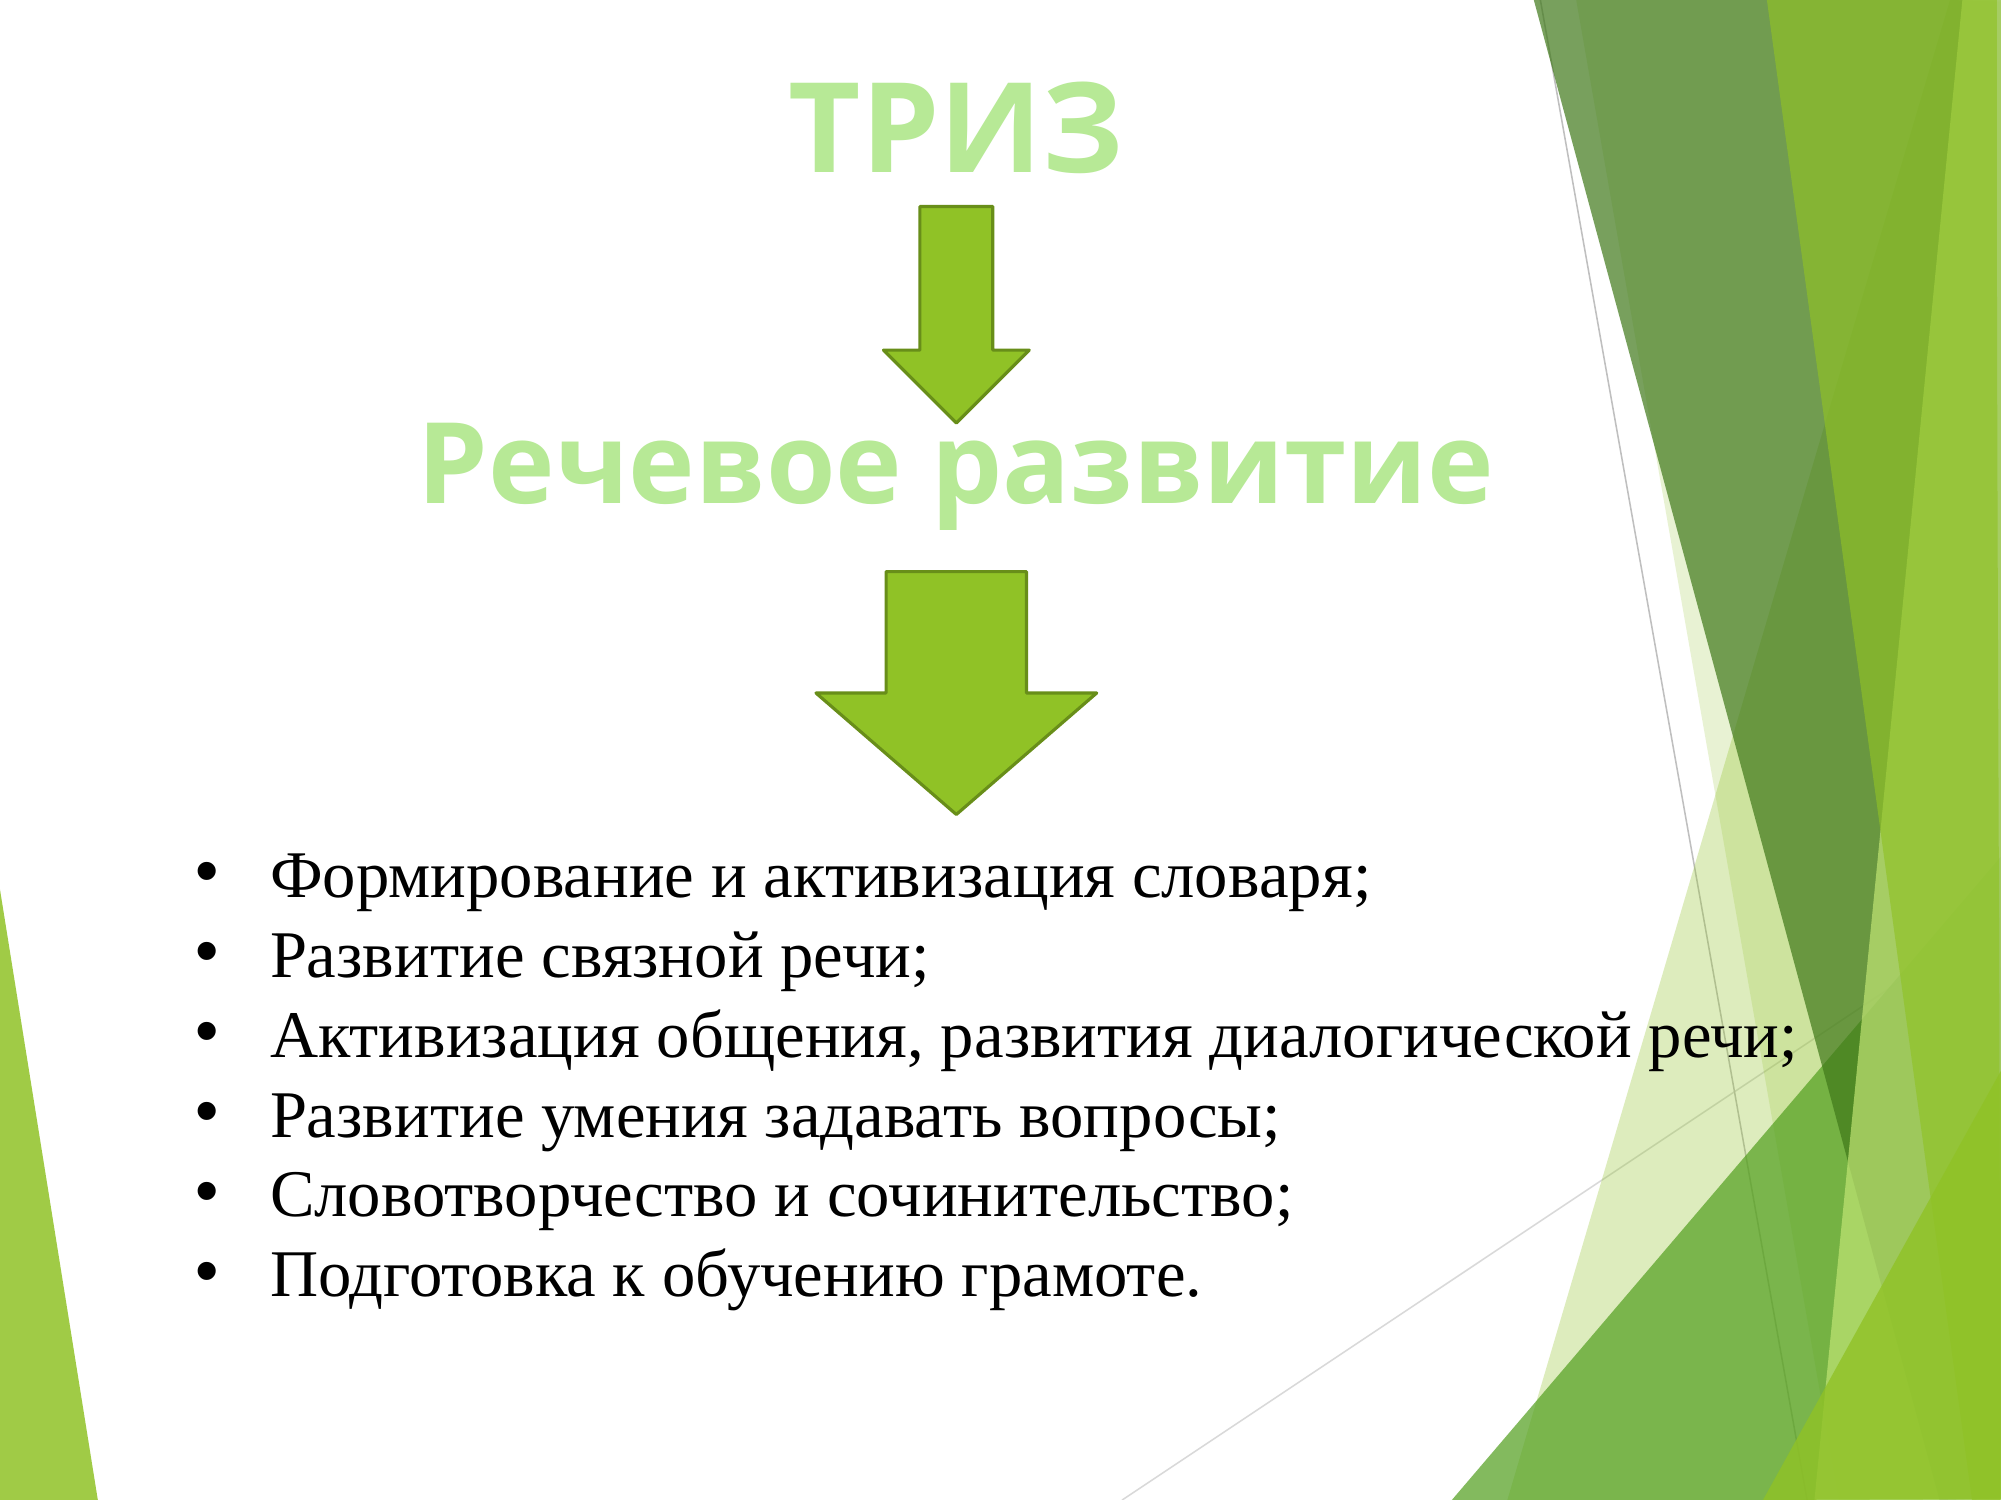

ТРИЗ
Речевое развитие
Формирование и активизация словаря;
Развитие связной речи;
Активизация общения, развития диалогической речи;
Развитие умения задавать вопросы;
Словотворчество и сочинительство;
Подготовка к обучению грамоте.